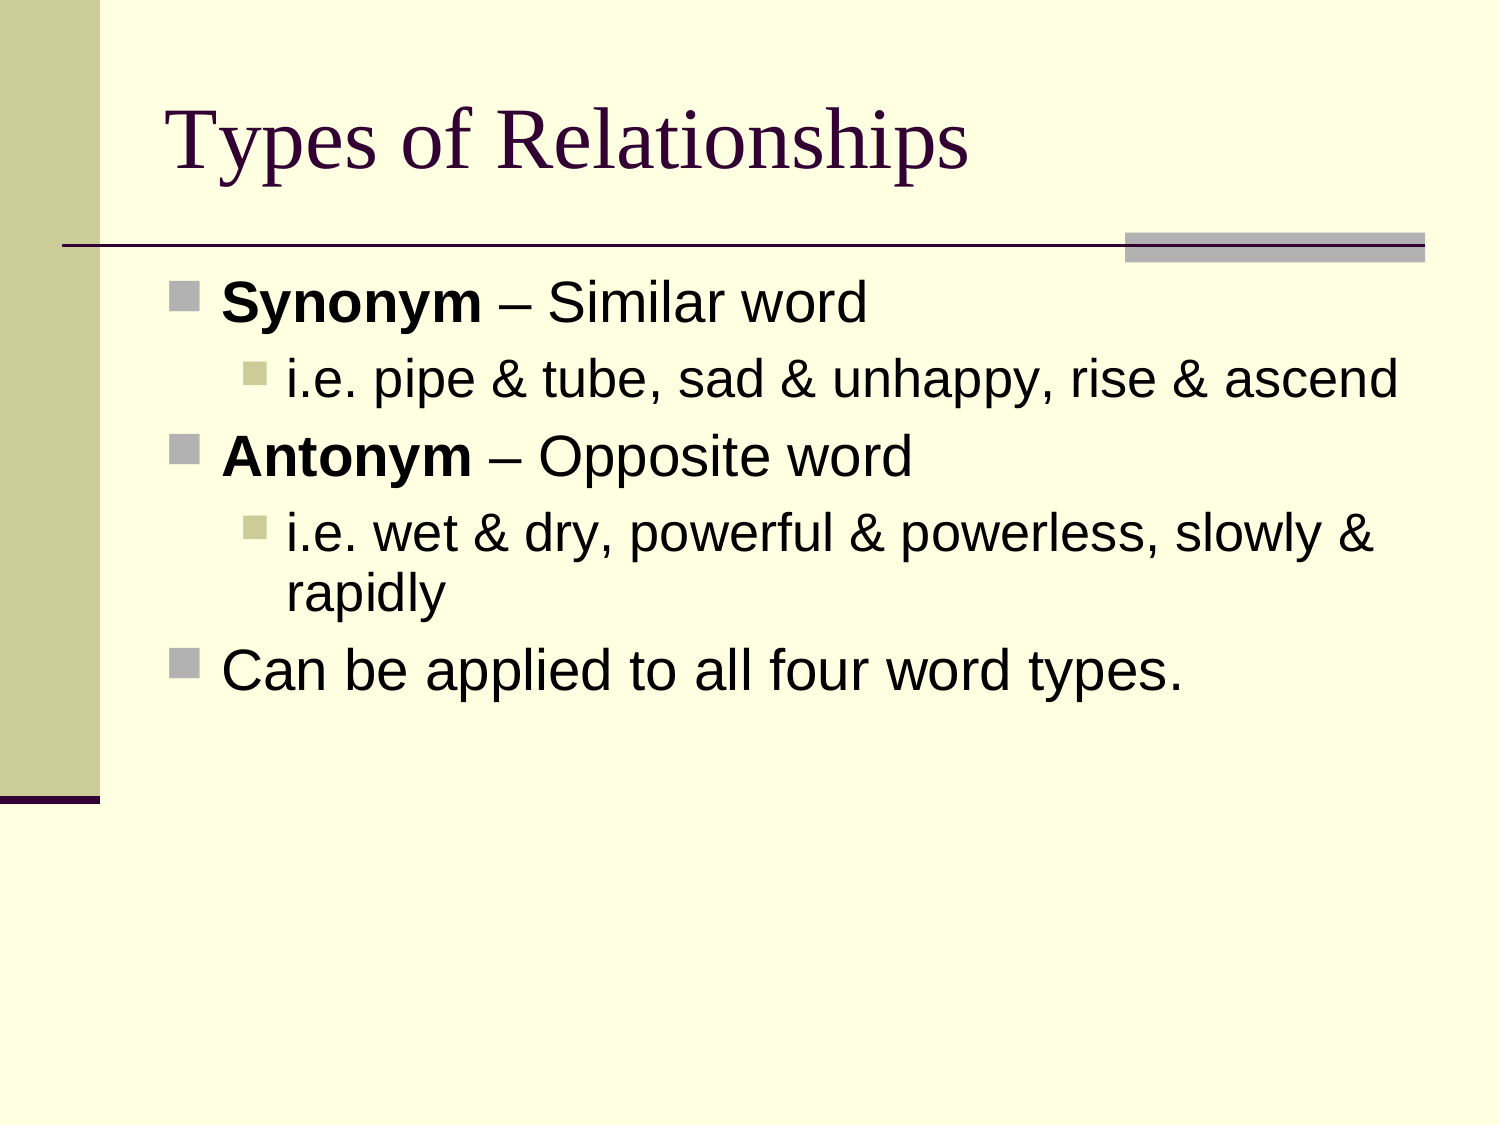

# Types of Relationships
Synonym – Similar word
i.e. pipe & tube, sad & unhappy, rise & ascend
Antonym – Opposite word
i.e. wet & dry, powerful & powerless, slowly & rapidly
Can be applied to all four word types.